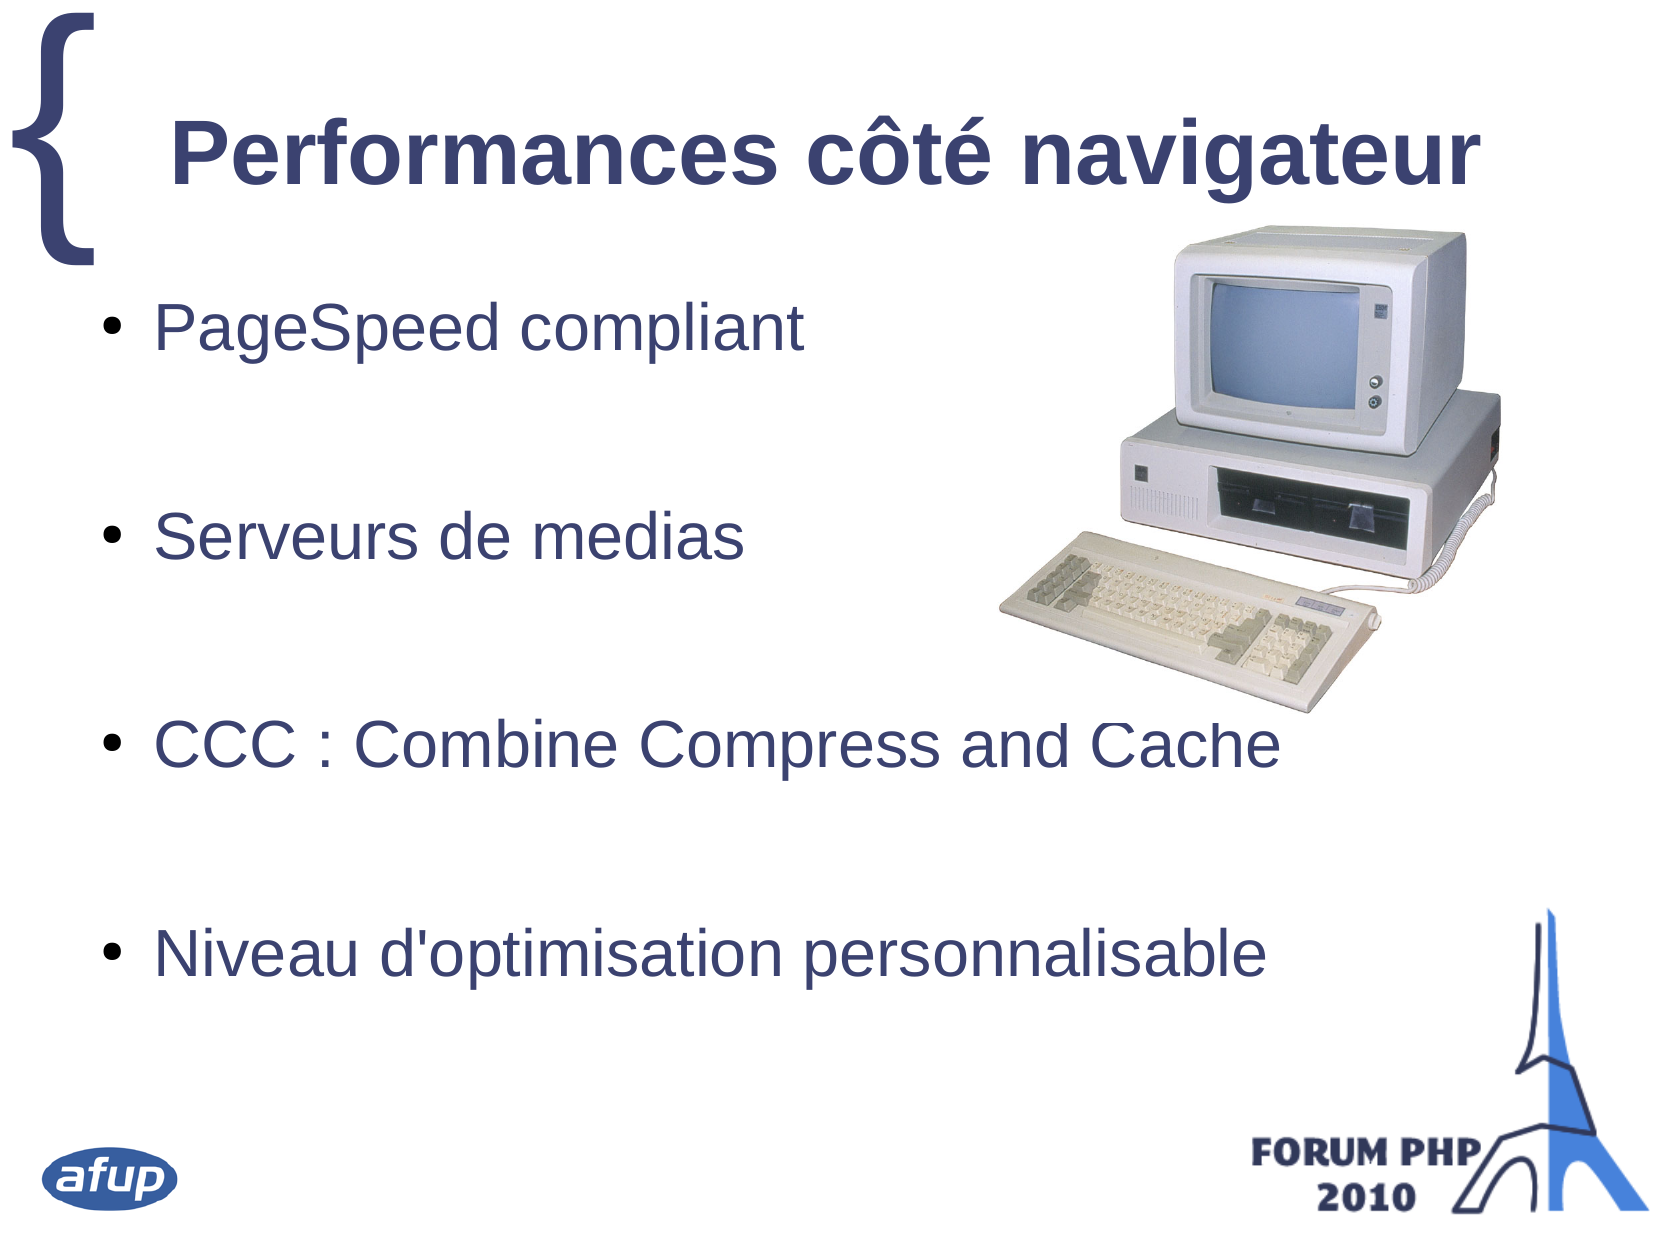

# Performances côté navigateur
PageSpeed compliant
Serveurs de medias
CCC : Combine Compress and Cache
Niveau d'optimisation personnalisable